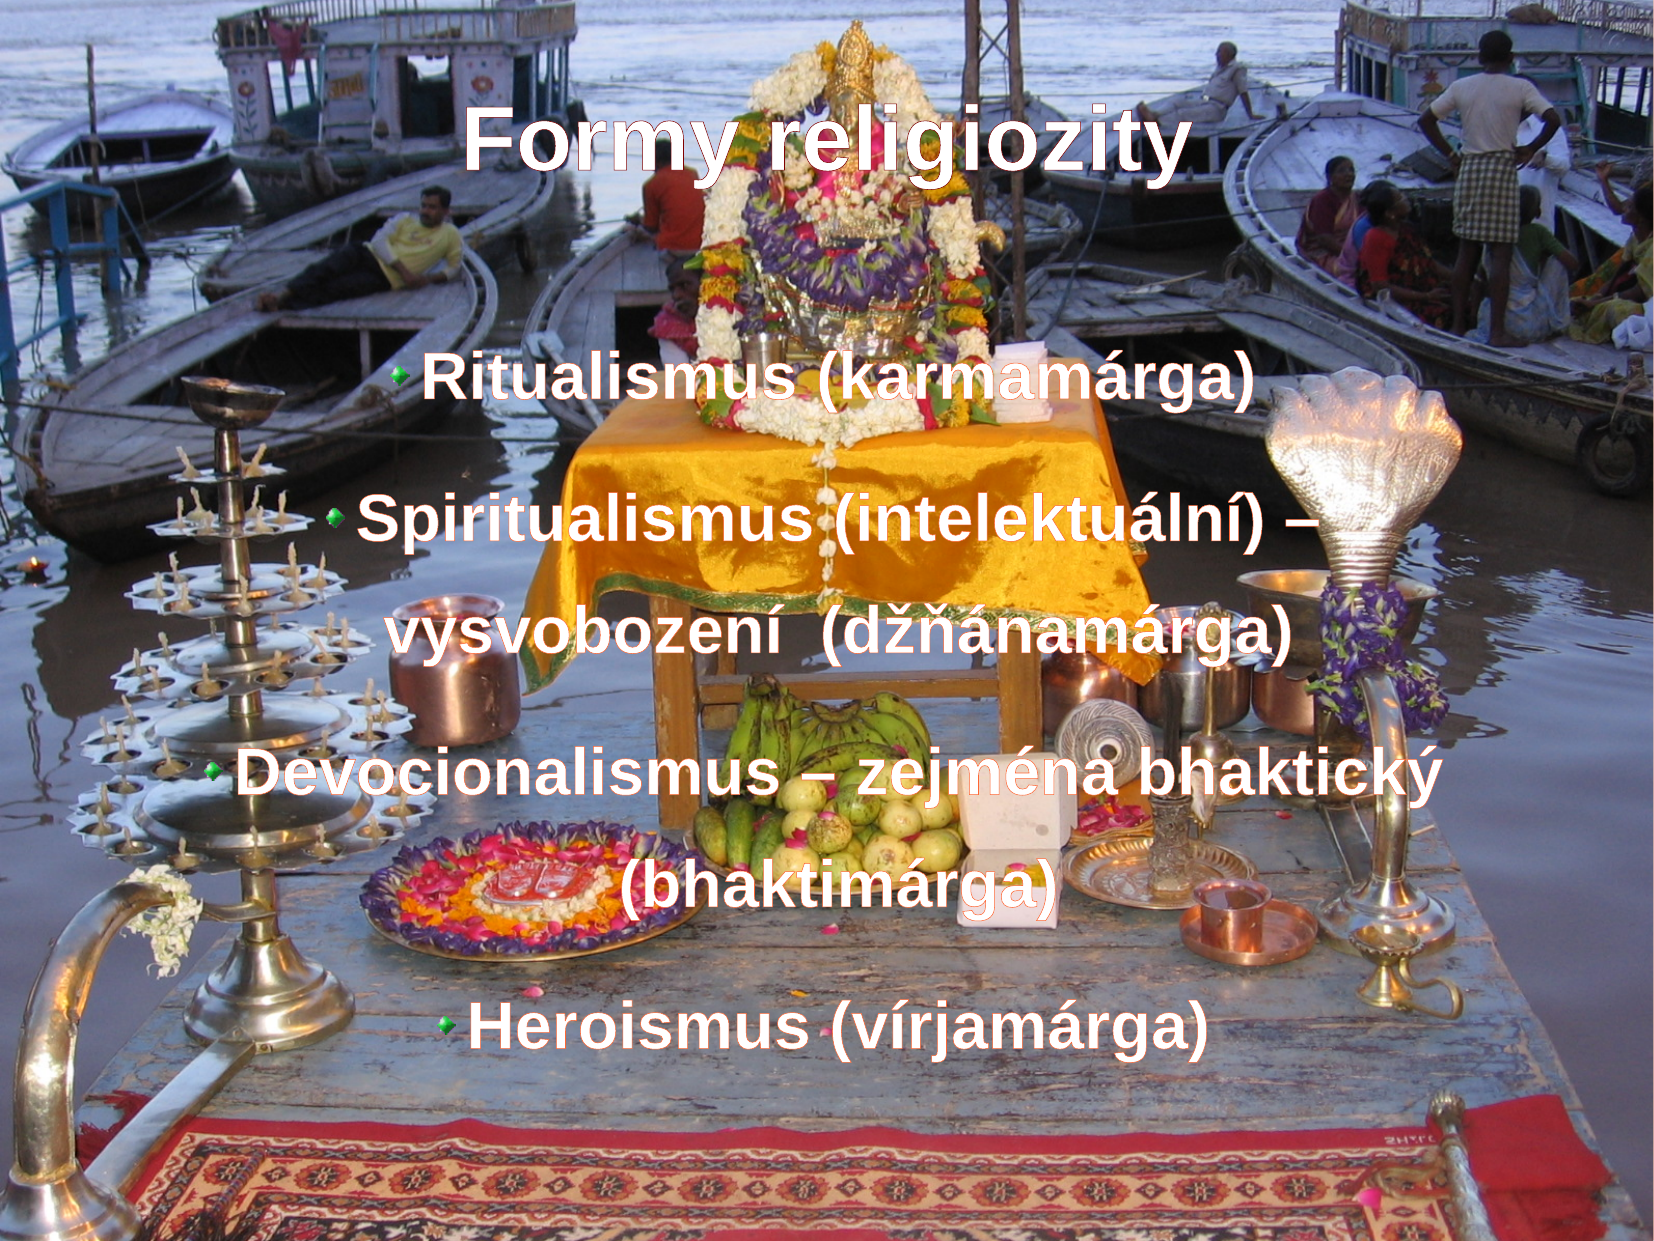

# Formy religiozity
Ritualismus (karmamárga)
Spiritualismus (intelektuální) – vysvobození (džňánamárga)
Devocionalismus – zejména bhaktický (bhaktimárga)
Heroismus (vírjamárga)